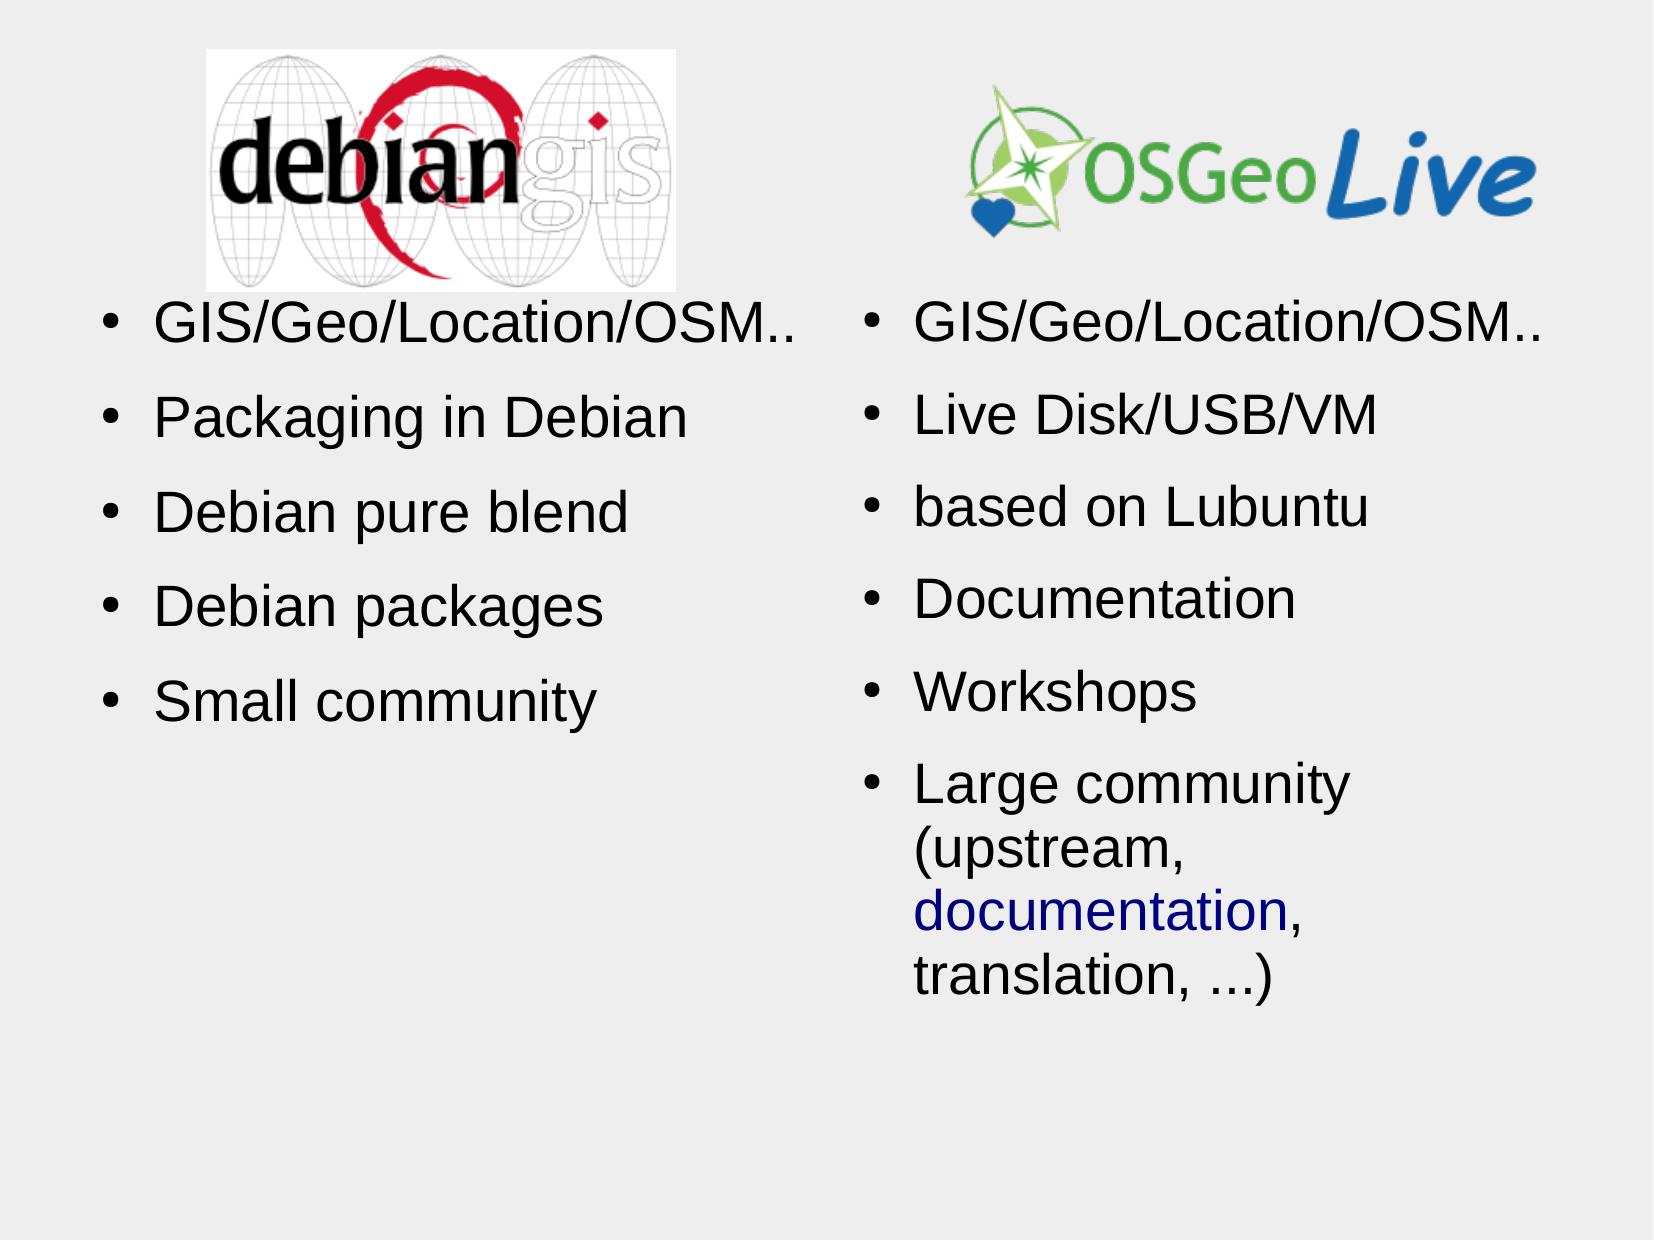

# GIS/Geo/Location/OSM..
Packaging in Debian
Debian pure blend
Debian packages
Small community
GIS/Geo/Location/OSM..
Live Disk/USB/VM
based on Lubuntu
Documentation
Workshops
Large community (upstream, documentation, translation, ...)